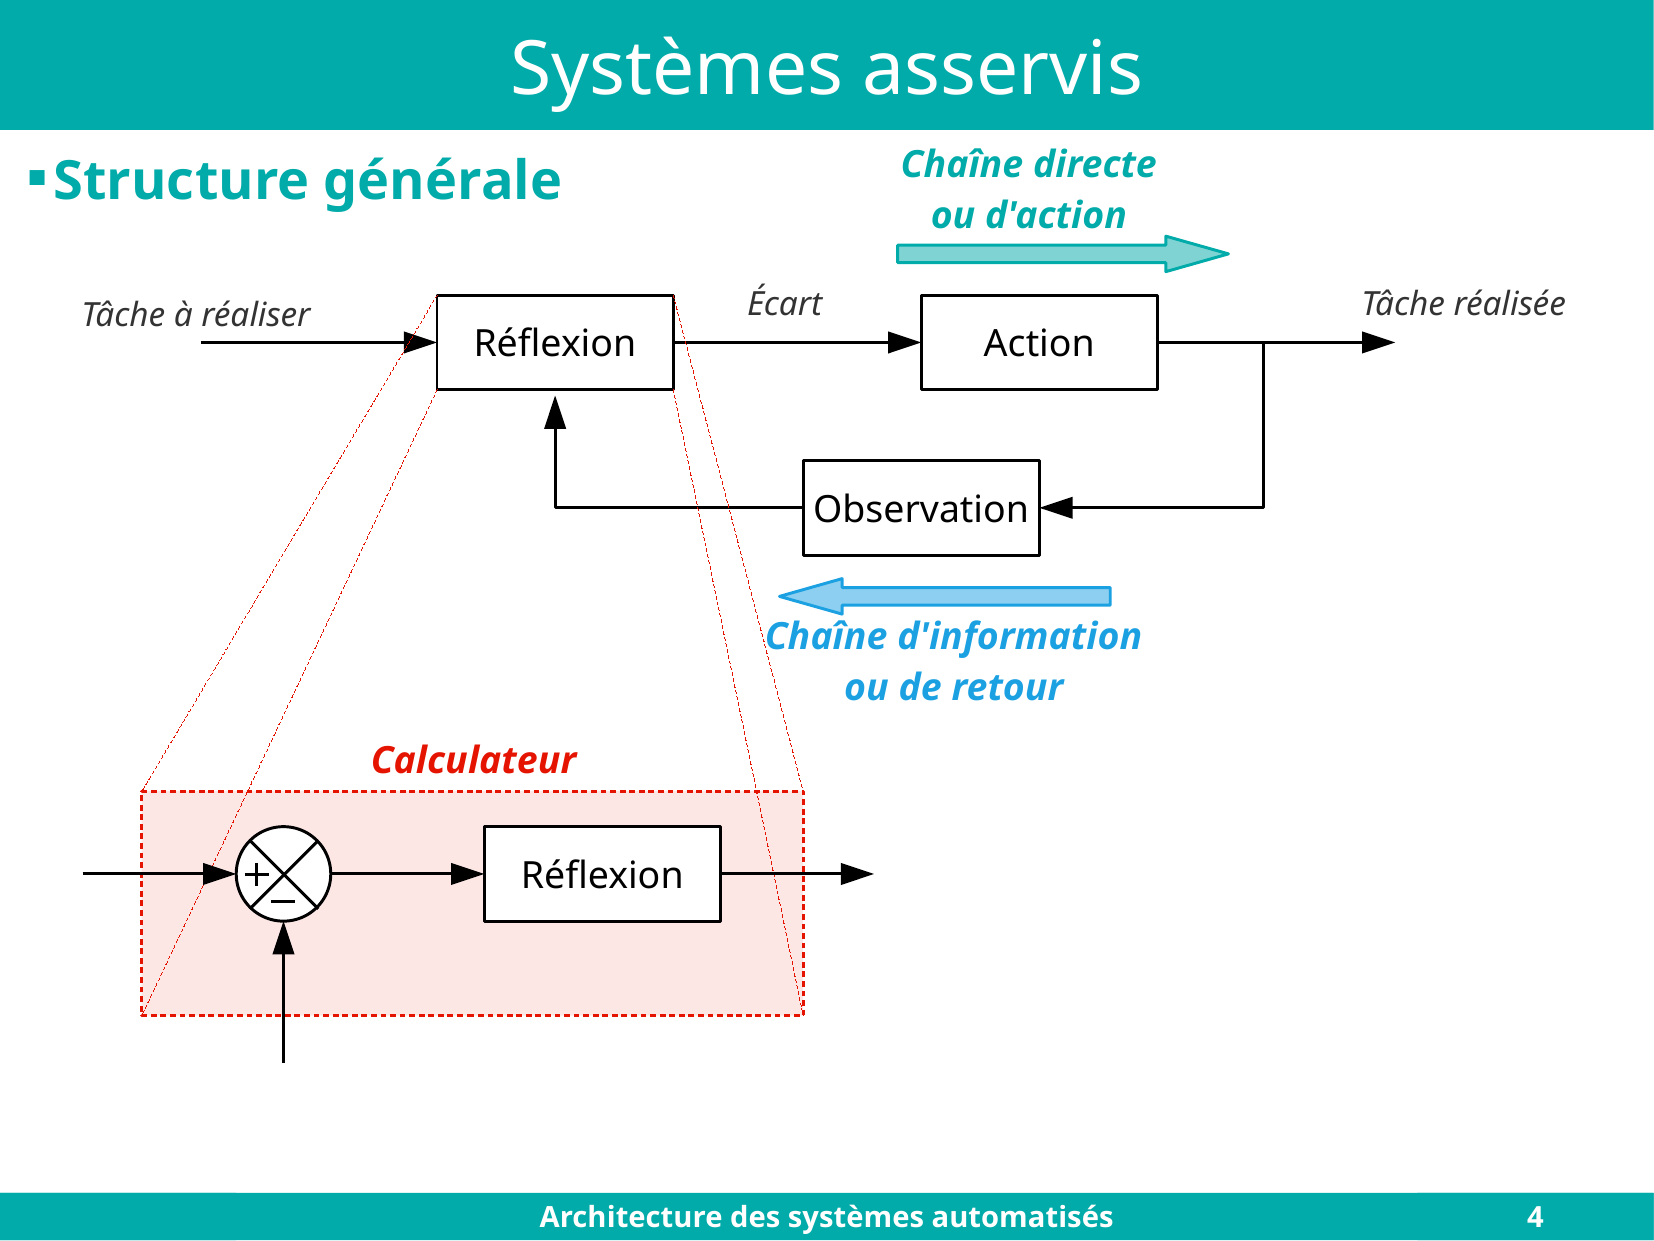

# Systèmes asservis
Chaîne directe
ou d'action
Structure générale
Écart
Tâche réalisée
Tâche à réaliser
Calculateur
Réflexion
Réflexion
Action
Observation
Chaîne d'information
ou de retour
Architecture des systèmes automatisés
4